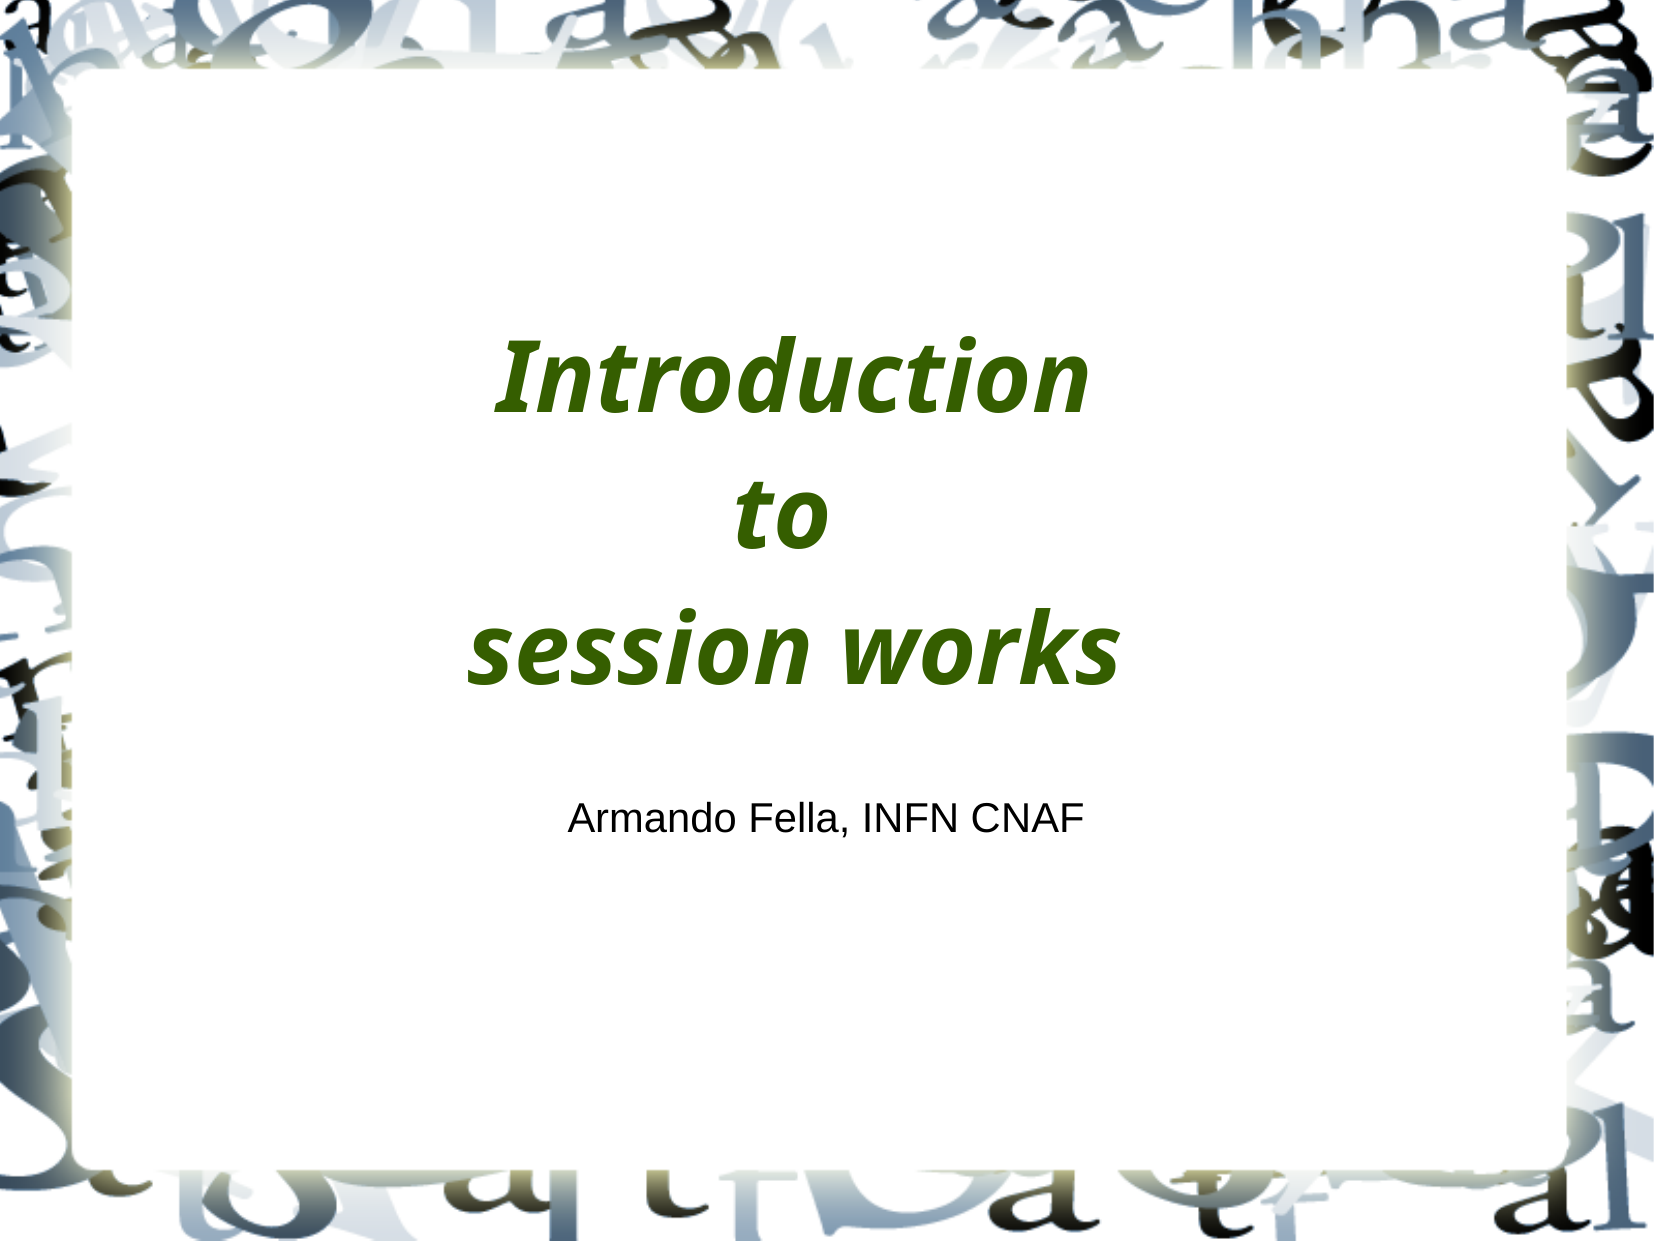

Introduction to
session works
Armando Fella, INFN CNAF